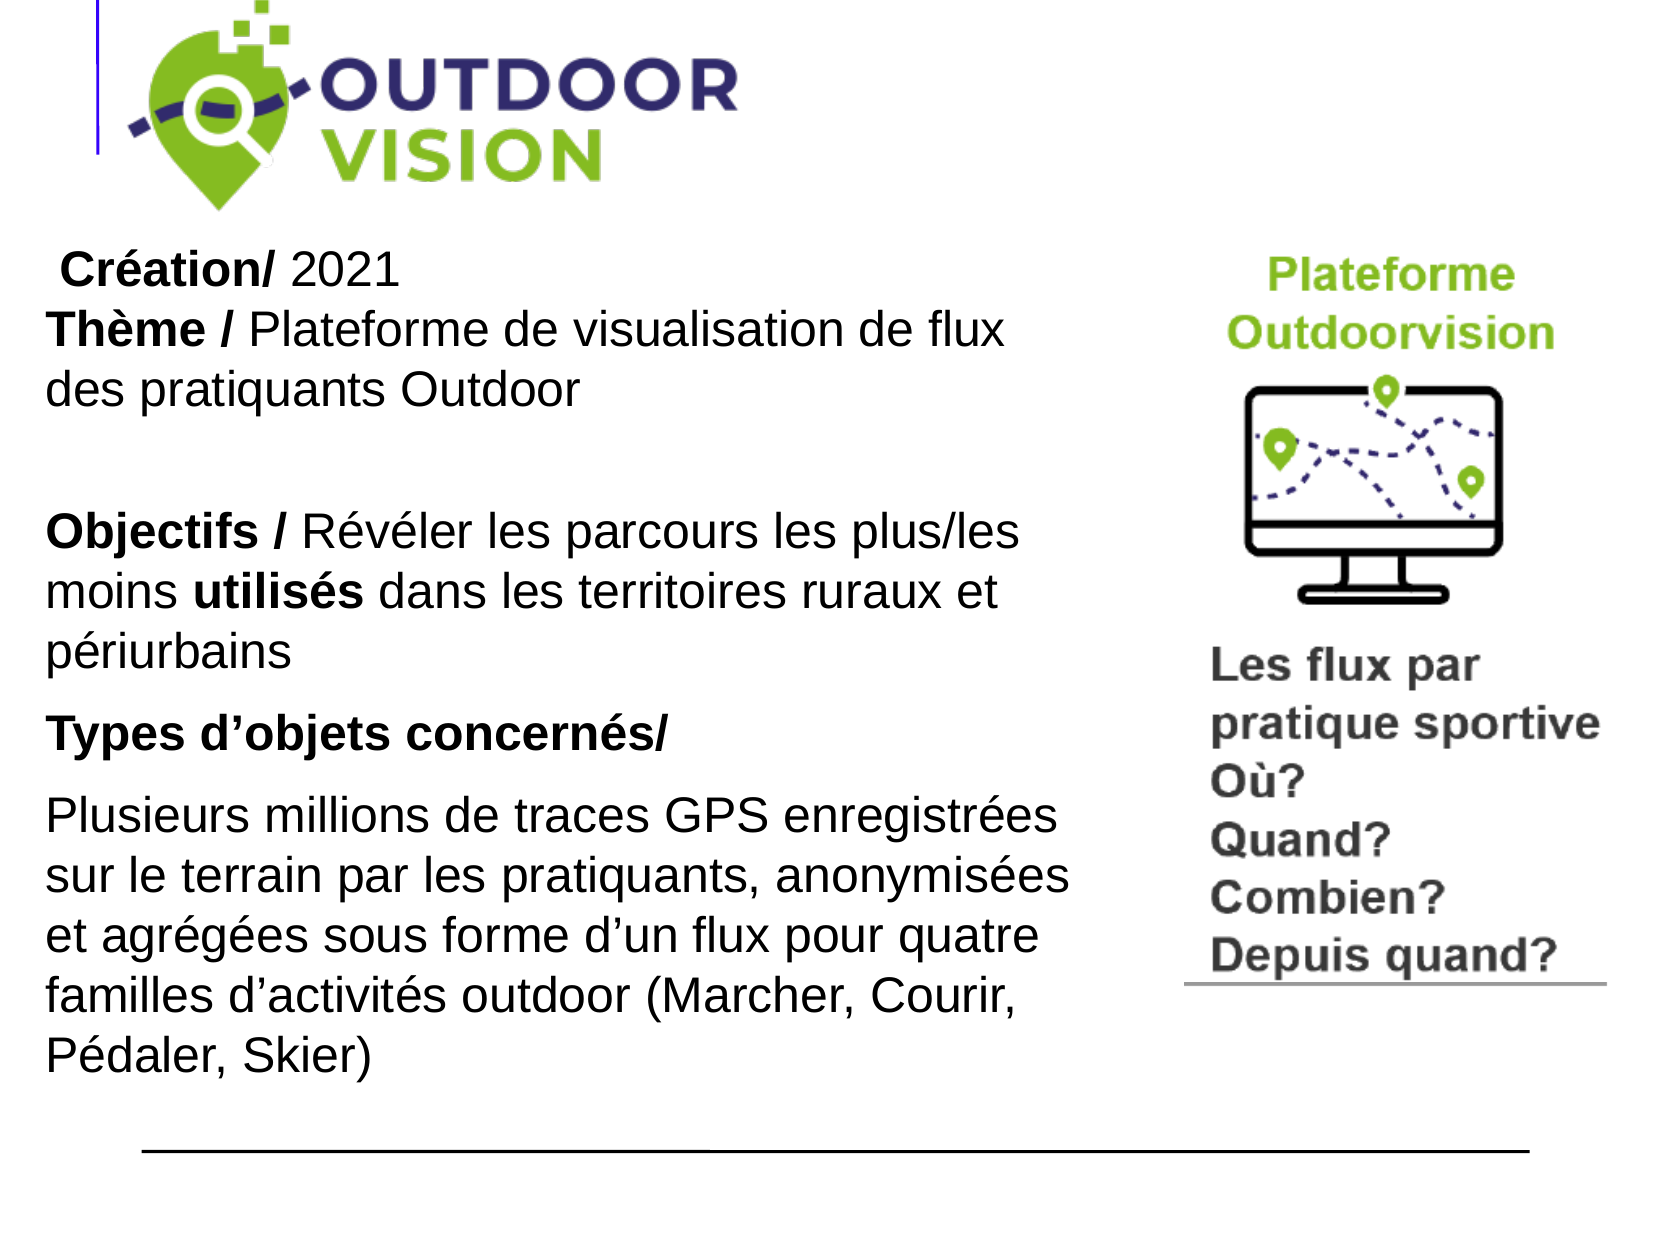

# Création/ 2021 Thème / Plateforme de visualisation de flux des pratiquants Outdoor
Objectifs / Révéler les parcours les plus/les moins utilisés dans les territoires ruraux et périurbains
Types d’objets concernés/
Plusieurs millions de traces GPS enregistrées sur le terrain par les pratiquants, anonymisées et agrégées sous forme d’un flux pour quatre familles d’activités outdoor (Marcher, Courir, Pédaler, Skier)